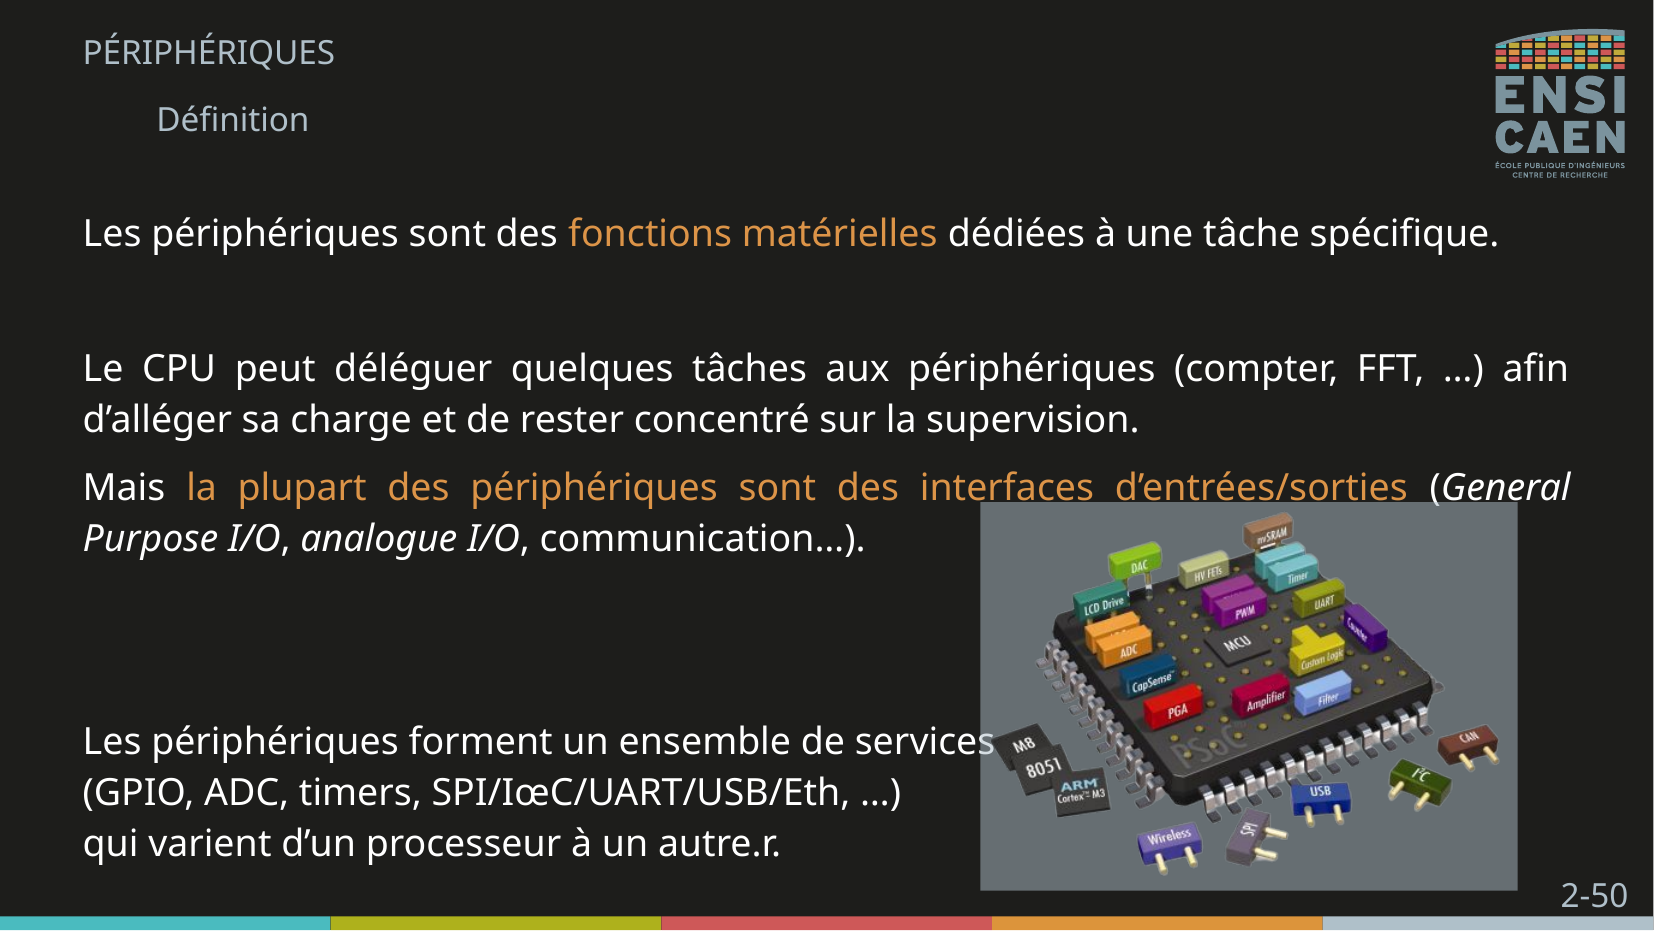

# PÉRIPHÉRIQUES Définition
Les périphériques sont des fonctions matérielles dédiées à une tâche spécifique.
Le CPU peut déléguer quelques tâches aux périphériques (compter, FFT, …) afin d’alléger sa charge et de rester concentré sur la supervision.
Mais la plupart des périphériques sont des interfaces d’entrées/sorties (General Purpose I/O, analogue I/O, communication…).
Les périphériques forment un ensemble de services
(GPIO, ADC, timers, SPI/IœC/UART/USB/Eth, …)
qui varient d’un processeur à un autre.r.